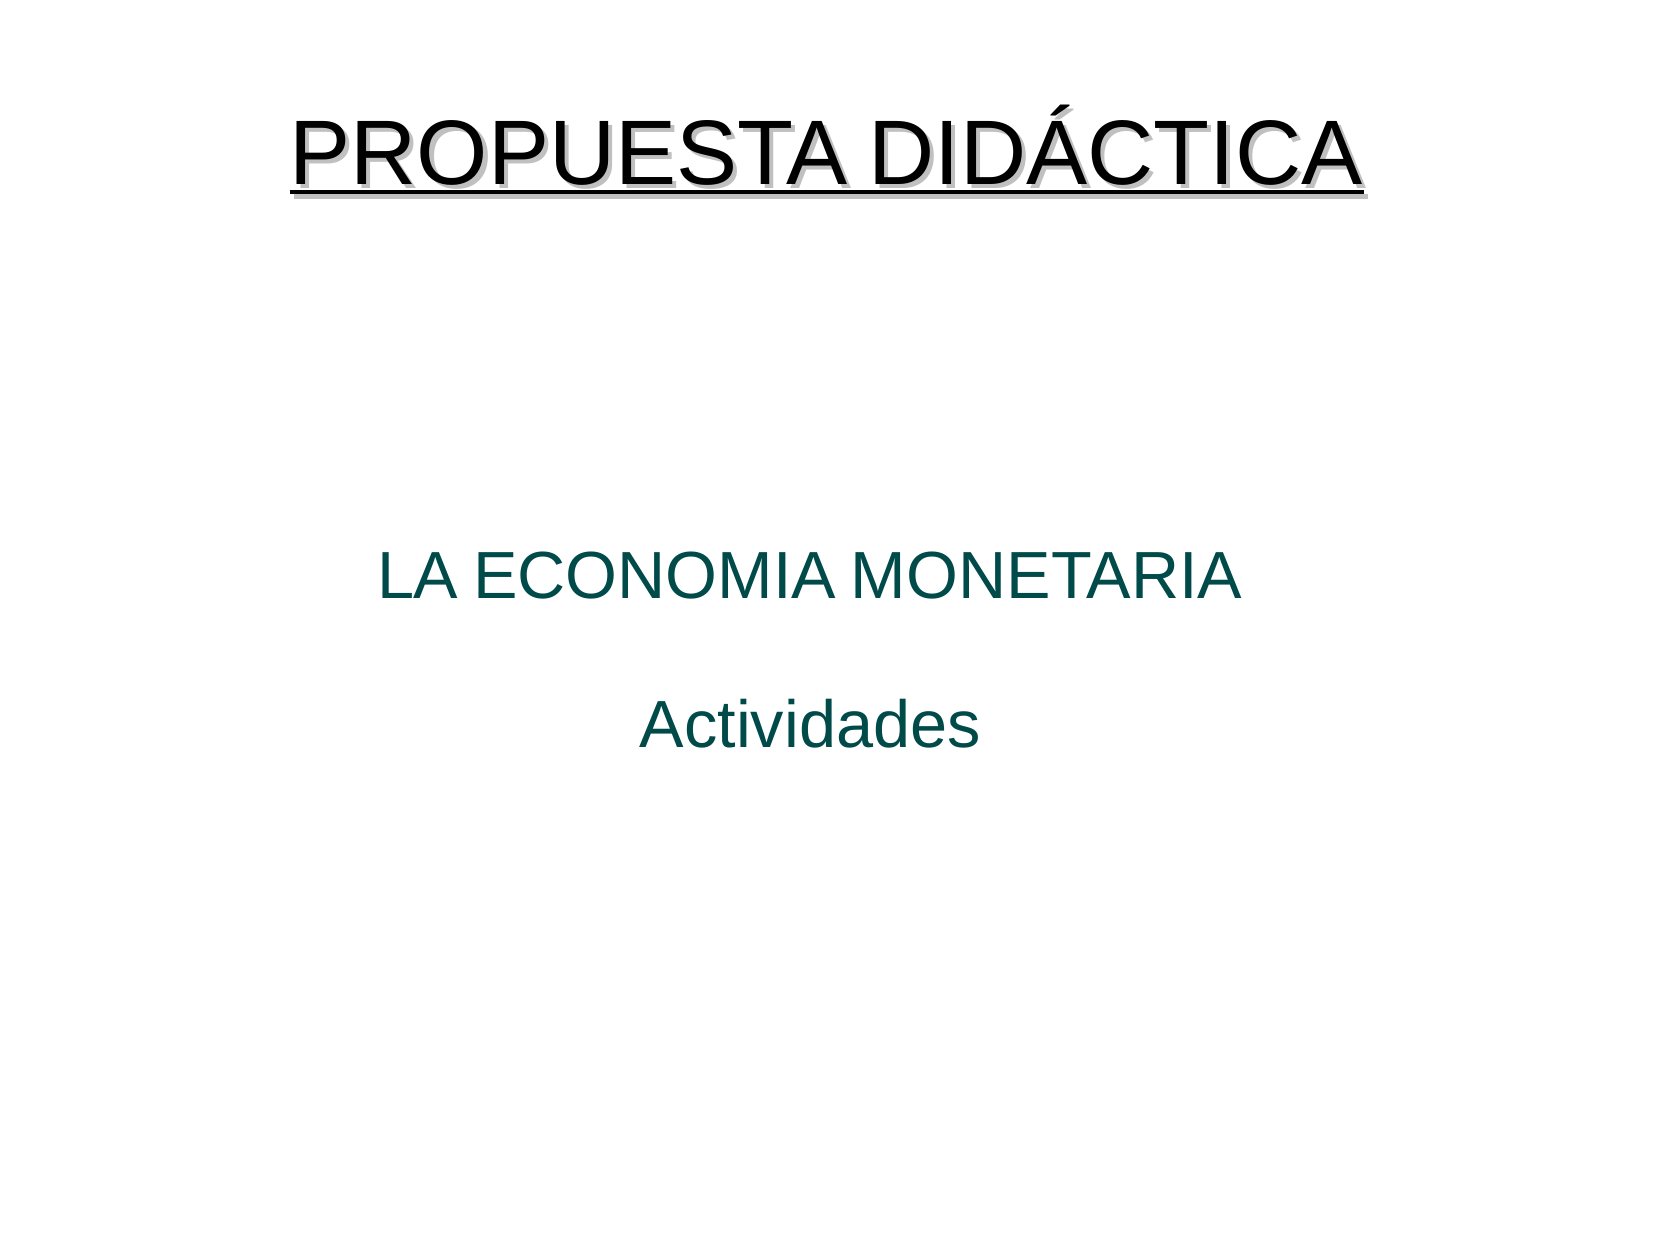

# PROPUESTA DIDÁCTICA
LA ECONOMIA MONETARIA
Actividades